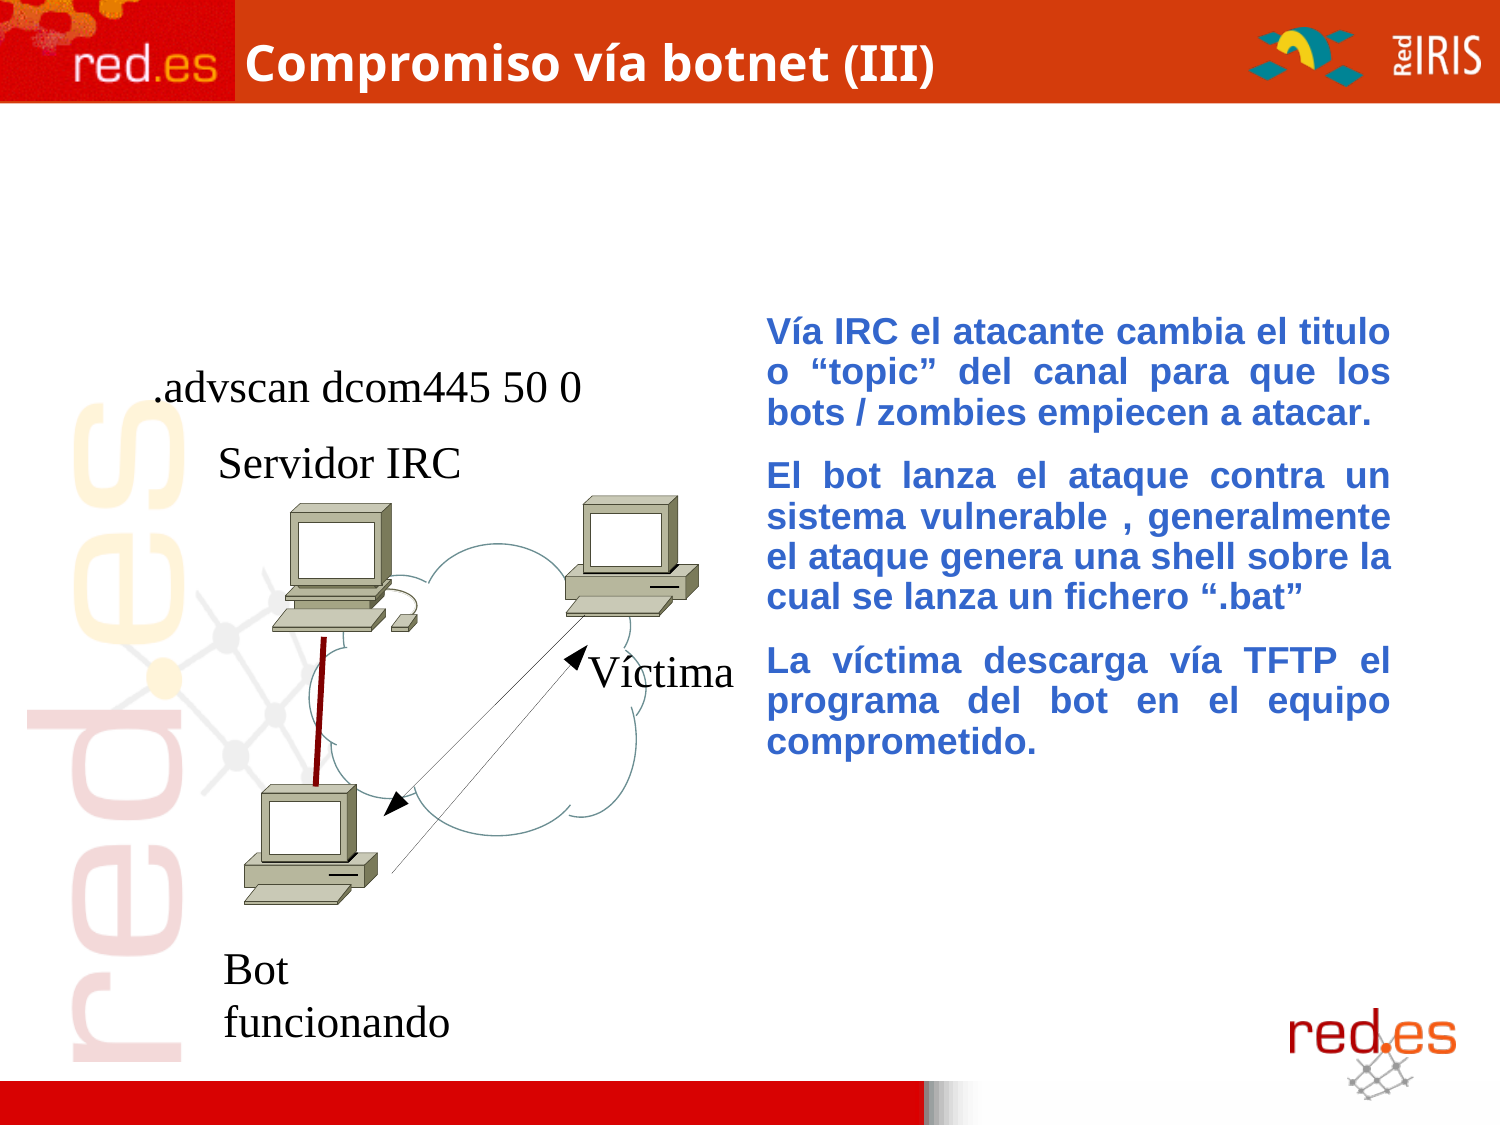

# Compromiso vía botnet (III)
Vía IRC el atacante cambia el titulo o “topic” del canal para que los bots / zombies empiecen a atacar.
El bot lanza el ataque contra un sistema vulnerable , generalmente el ataque genera una shell sobre la cual se lanza un fichero “.bat”
La víctima descarga vía TFTP el programa del bot en el equipo comprometido.
.advscan dcom445 50 0
Servidor IRC
Víctima
Bot funcionando